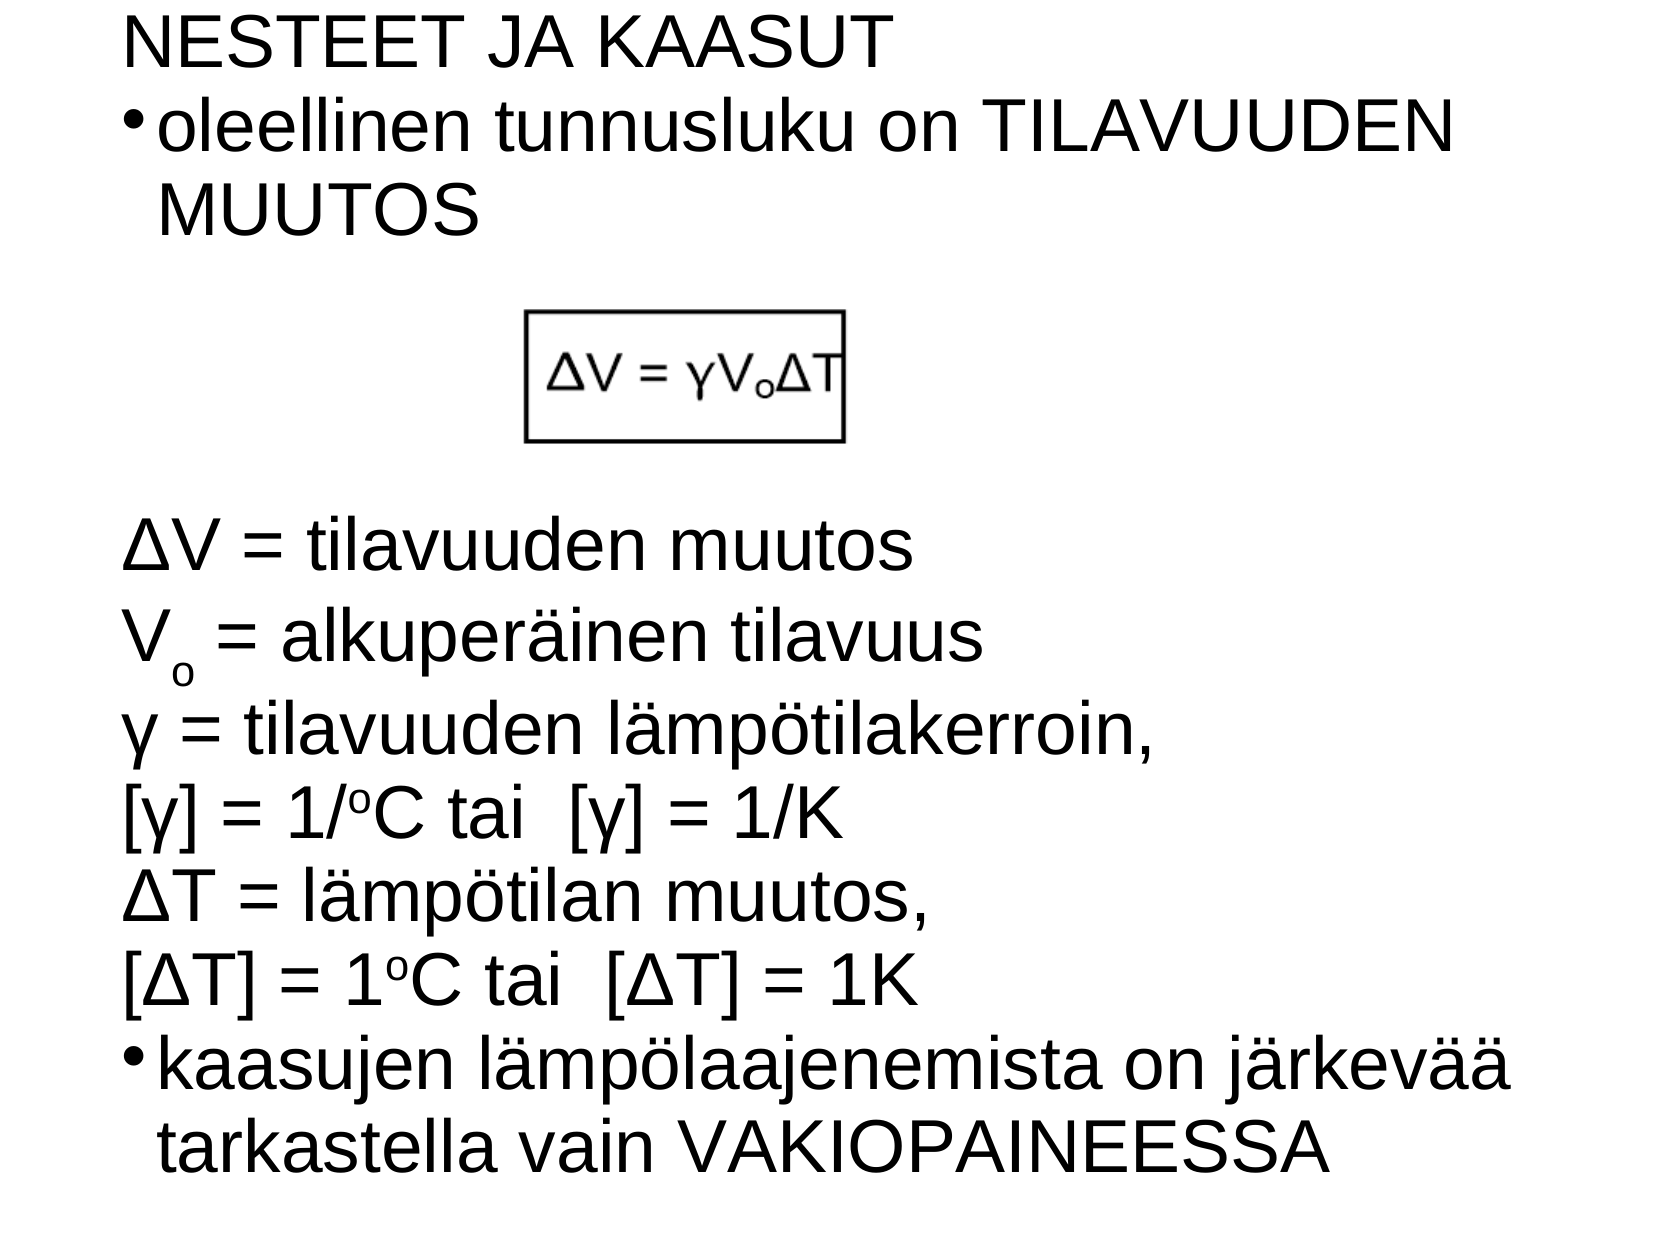

NESTEET JA KAASUT
oleellinen tunnusluku on TILAVUUDEN MUUTOS
ΔV = tilavuuden muutos
Vo = alkuperäinen tilavuus
γ = tilavuuden lämpötilakerroin,
[γ] = 1/oC tai [γ] = 1/K
ΔT = lämpötilan muutos,
[ΔT] = 1oC tai [ΔT] = 1K
kaasujen lämpölaajenemista on järkevää tarkastella vain VAKIOPAINEESSA